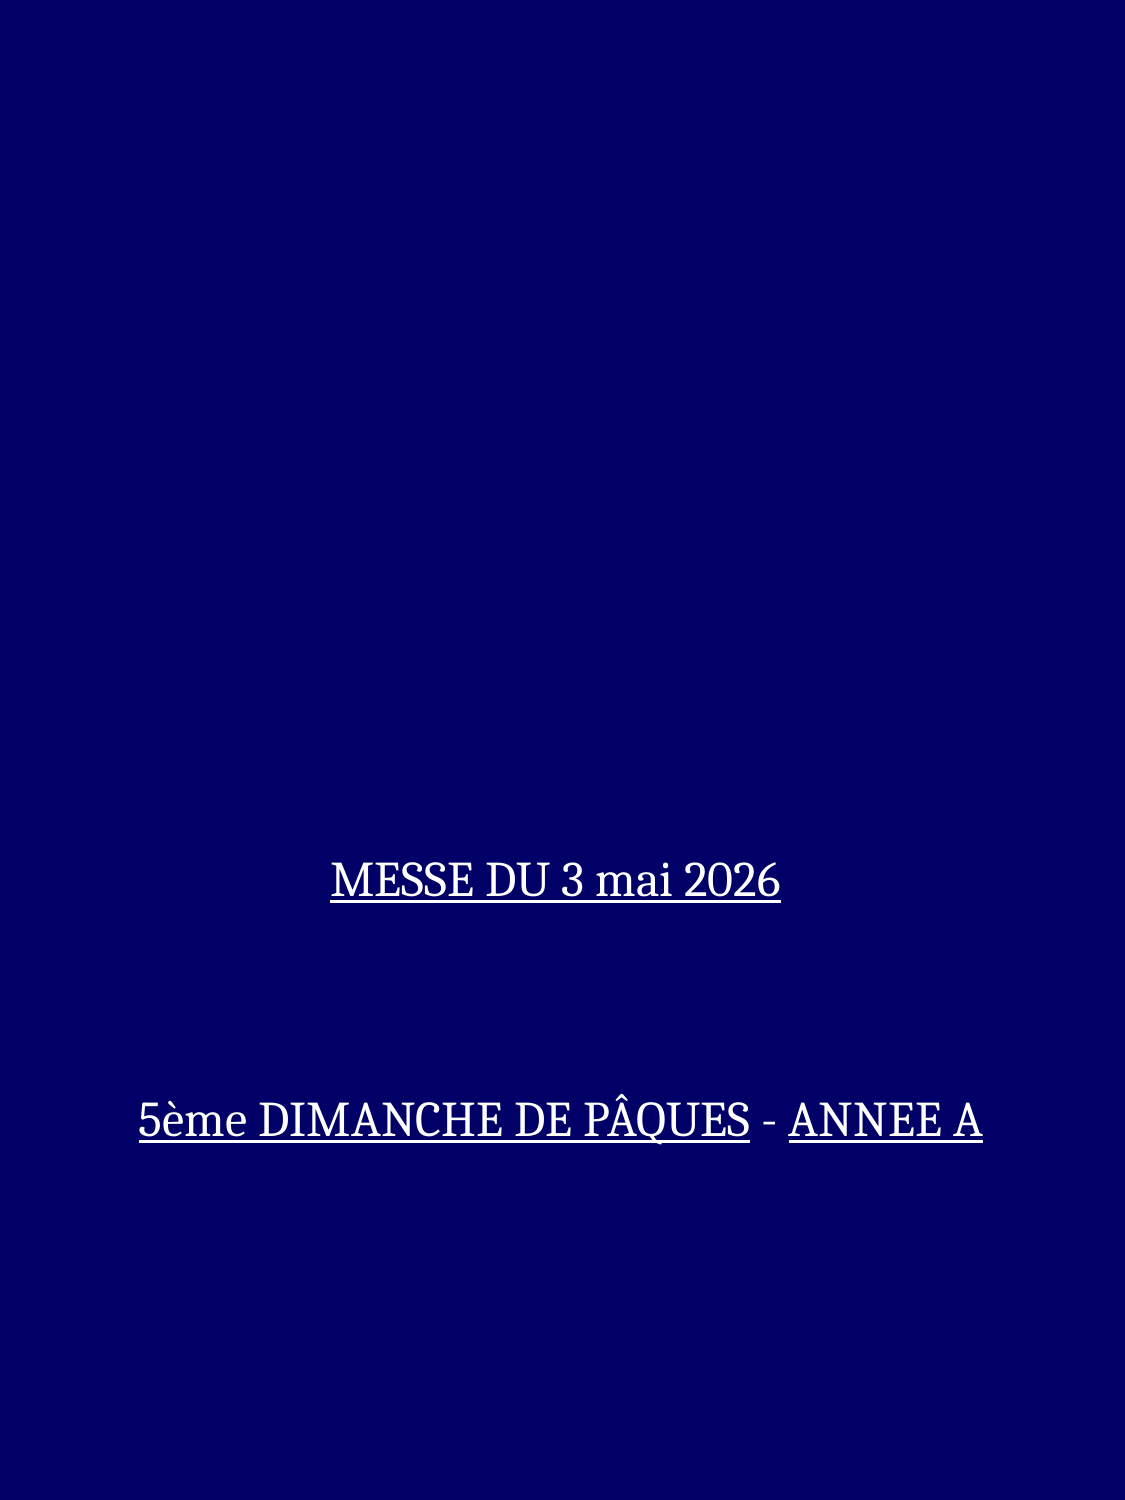

MESSE DU 3 mai 2026
 5ème DIMANCHE DE PÂQUES - ANNEE A